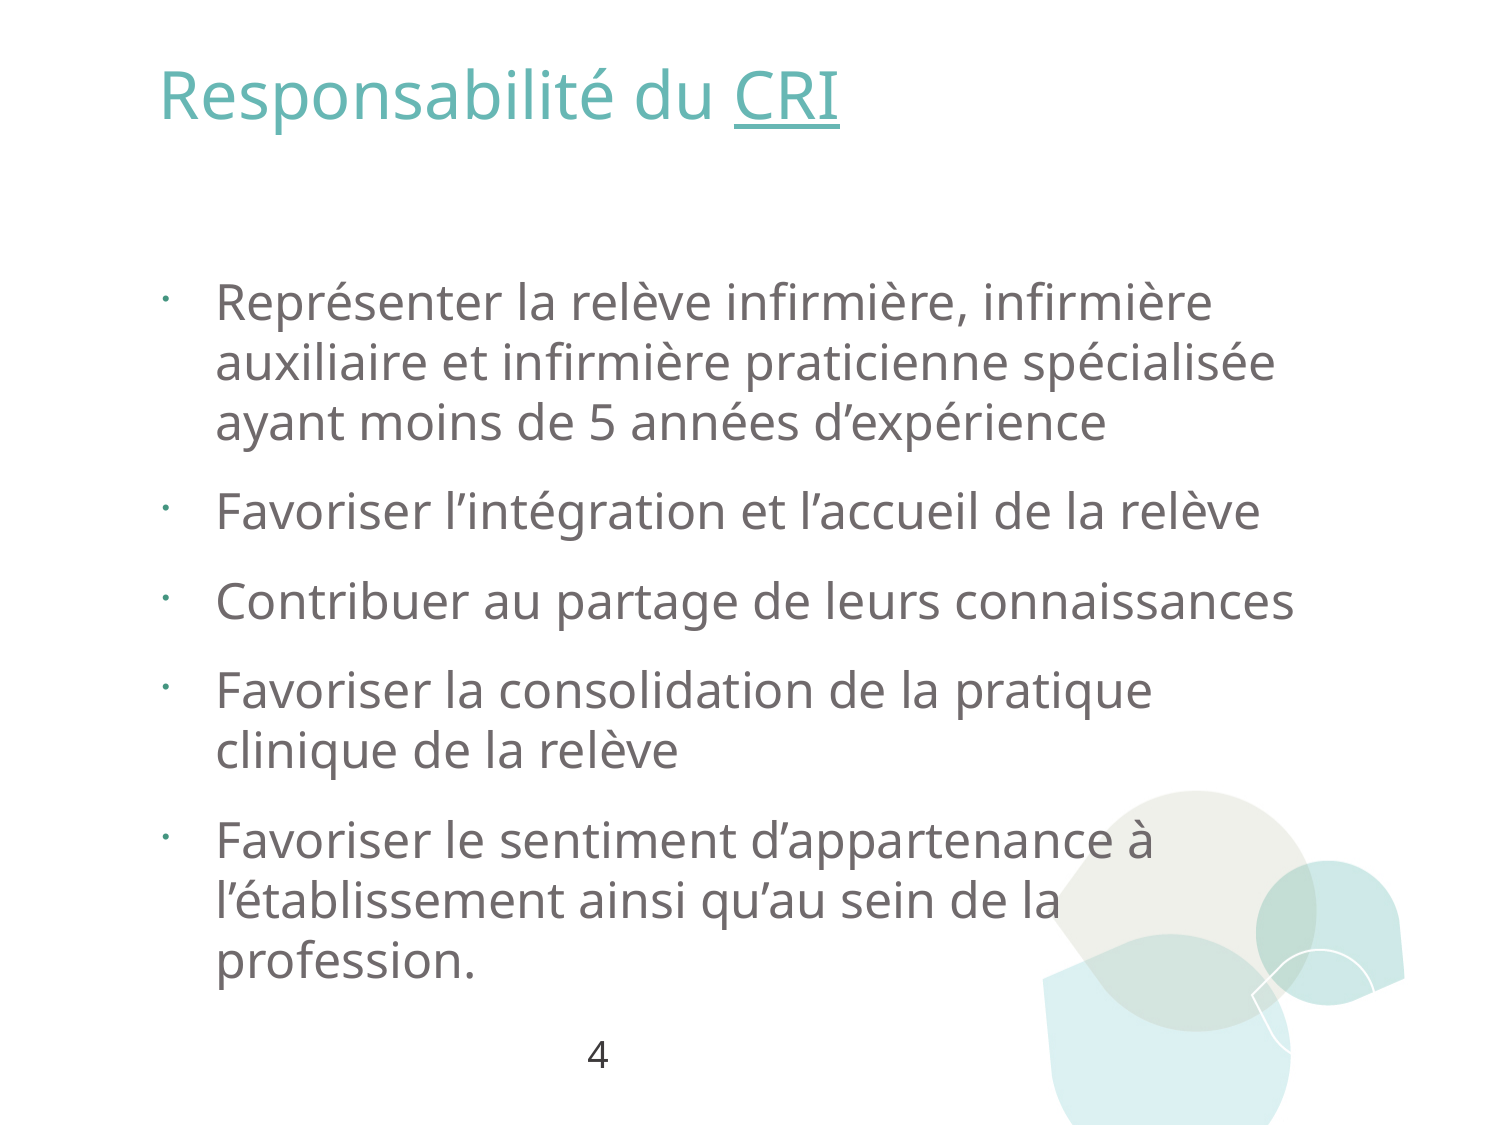

# Responsabilité du CRI
Représenter la relève infirmière, infirmière auxiliaire et infirmière praticienne spécialisée ayant moins de 5 années d’expérience
Favoriser l’intégration et l’accueil de la relève
Contribuer au partage de leurs connaissances
Favoriser la consolidation de la pratique clinique de la relève
Favoriser le sentiment d’appartenance à l’établissement ainsi qu’au sein de la profession.